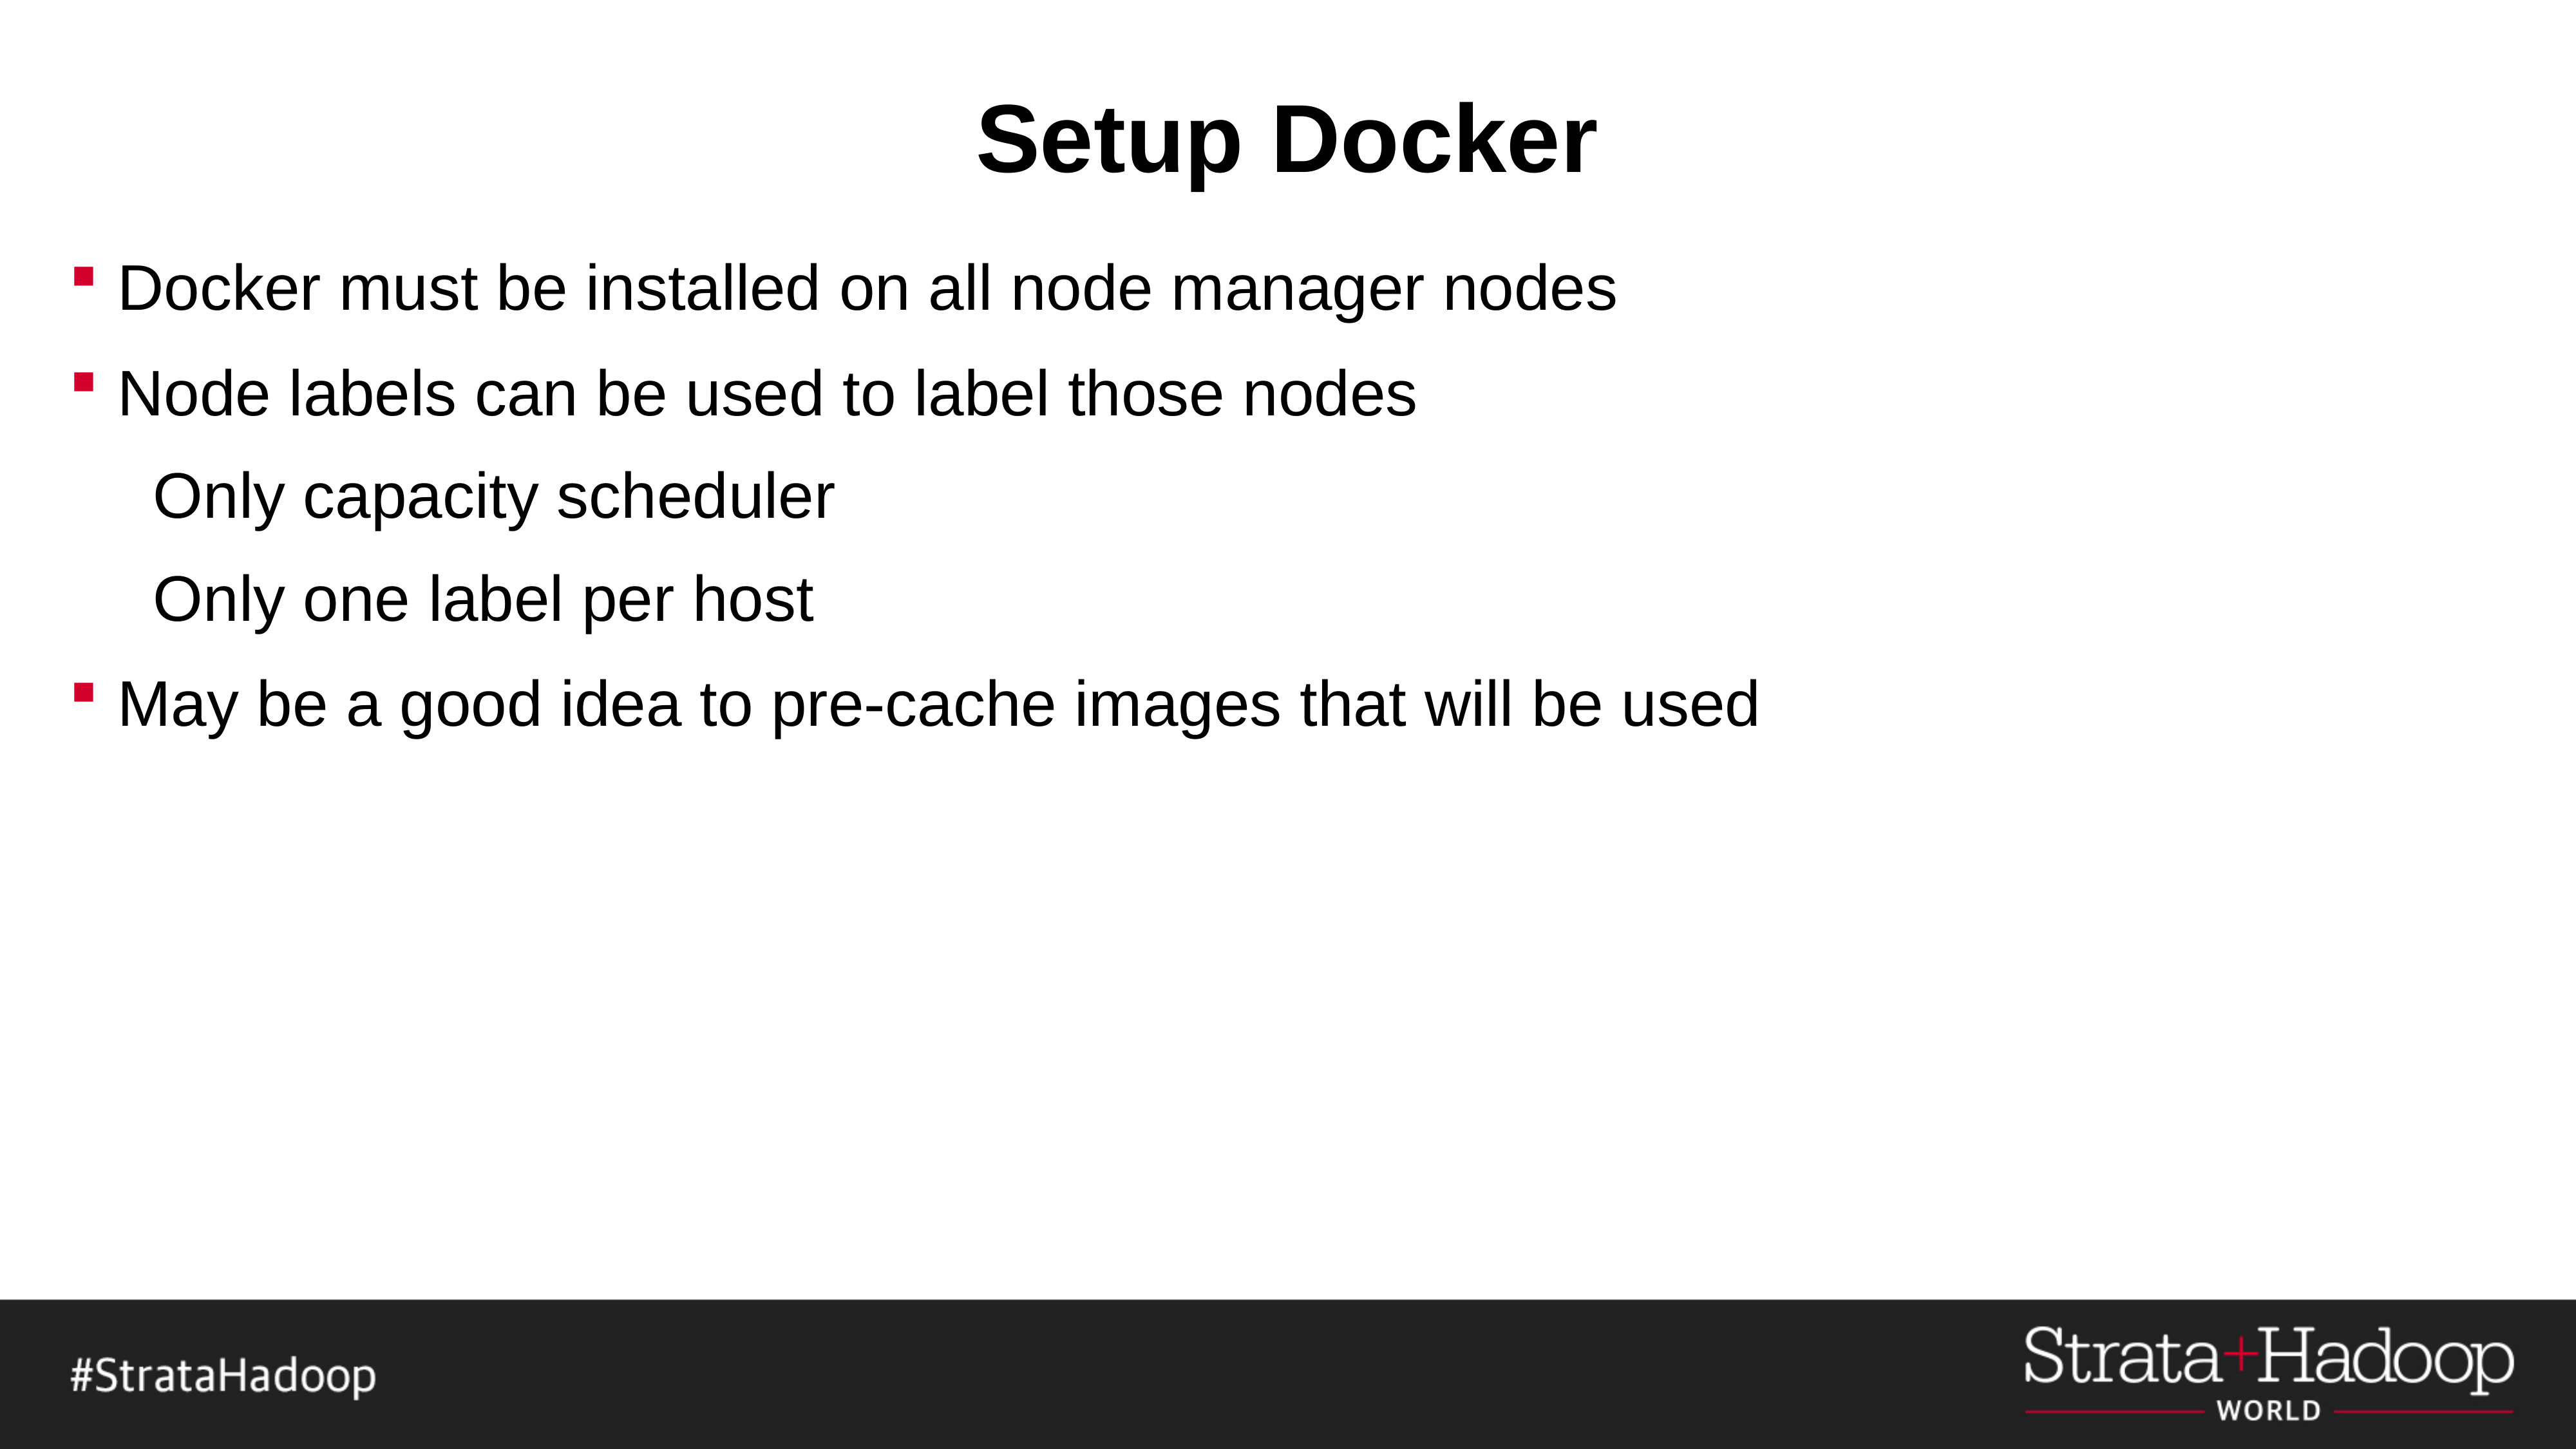

# Setup Docker
Docker must be installed on all node manager nodes
Node labels can be used to label those nodes
Only capacity scheduler
Only one label per host
May be a good idea to pre-cache images that will be used